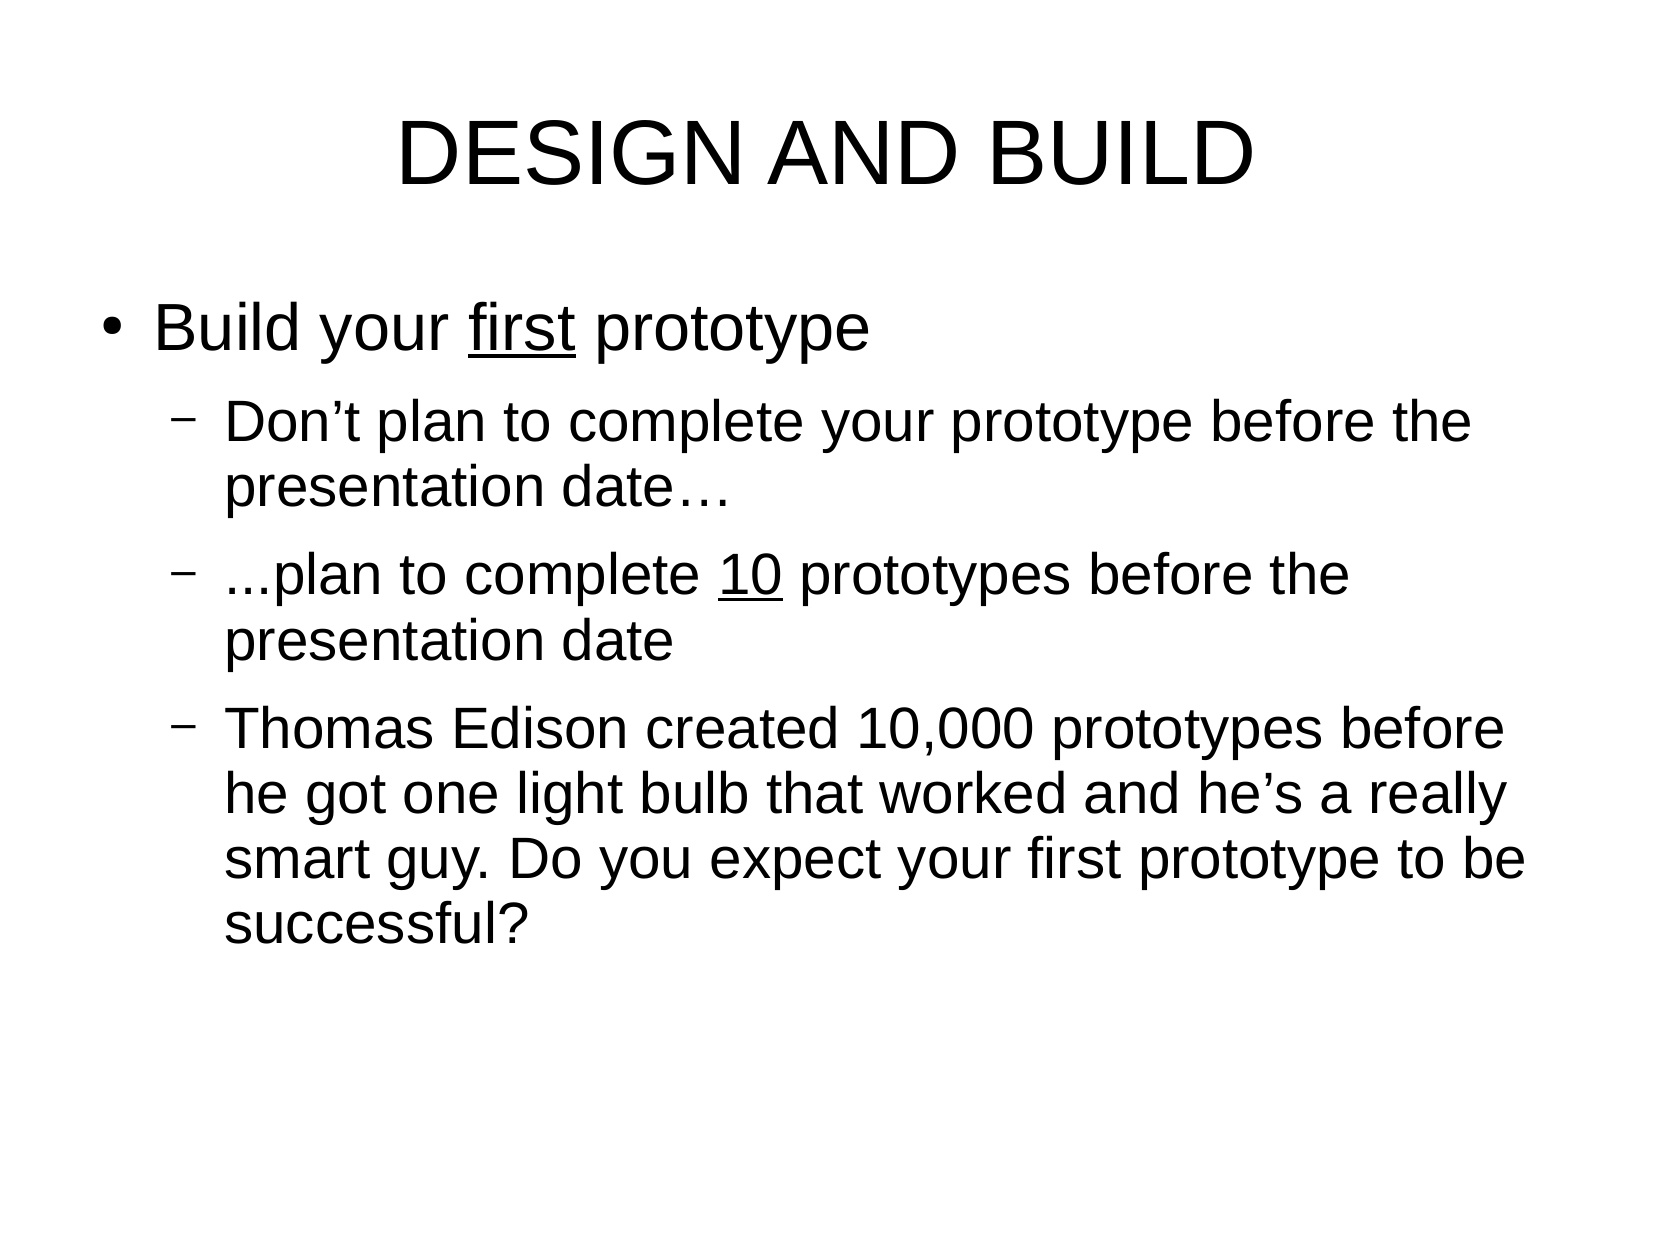

# DESIGN AND BUILD
Build your first prototype
Don’t plan to complete your prototype before the presentation date…
...plan to complete 10 prototypes before the presentation date
Thomas Edison created 10,000 prototypes before he got one light bulb that worked and he’s a really smart guy. Do you expect your first prototype to be successful?